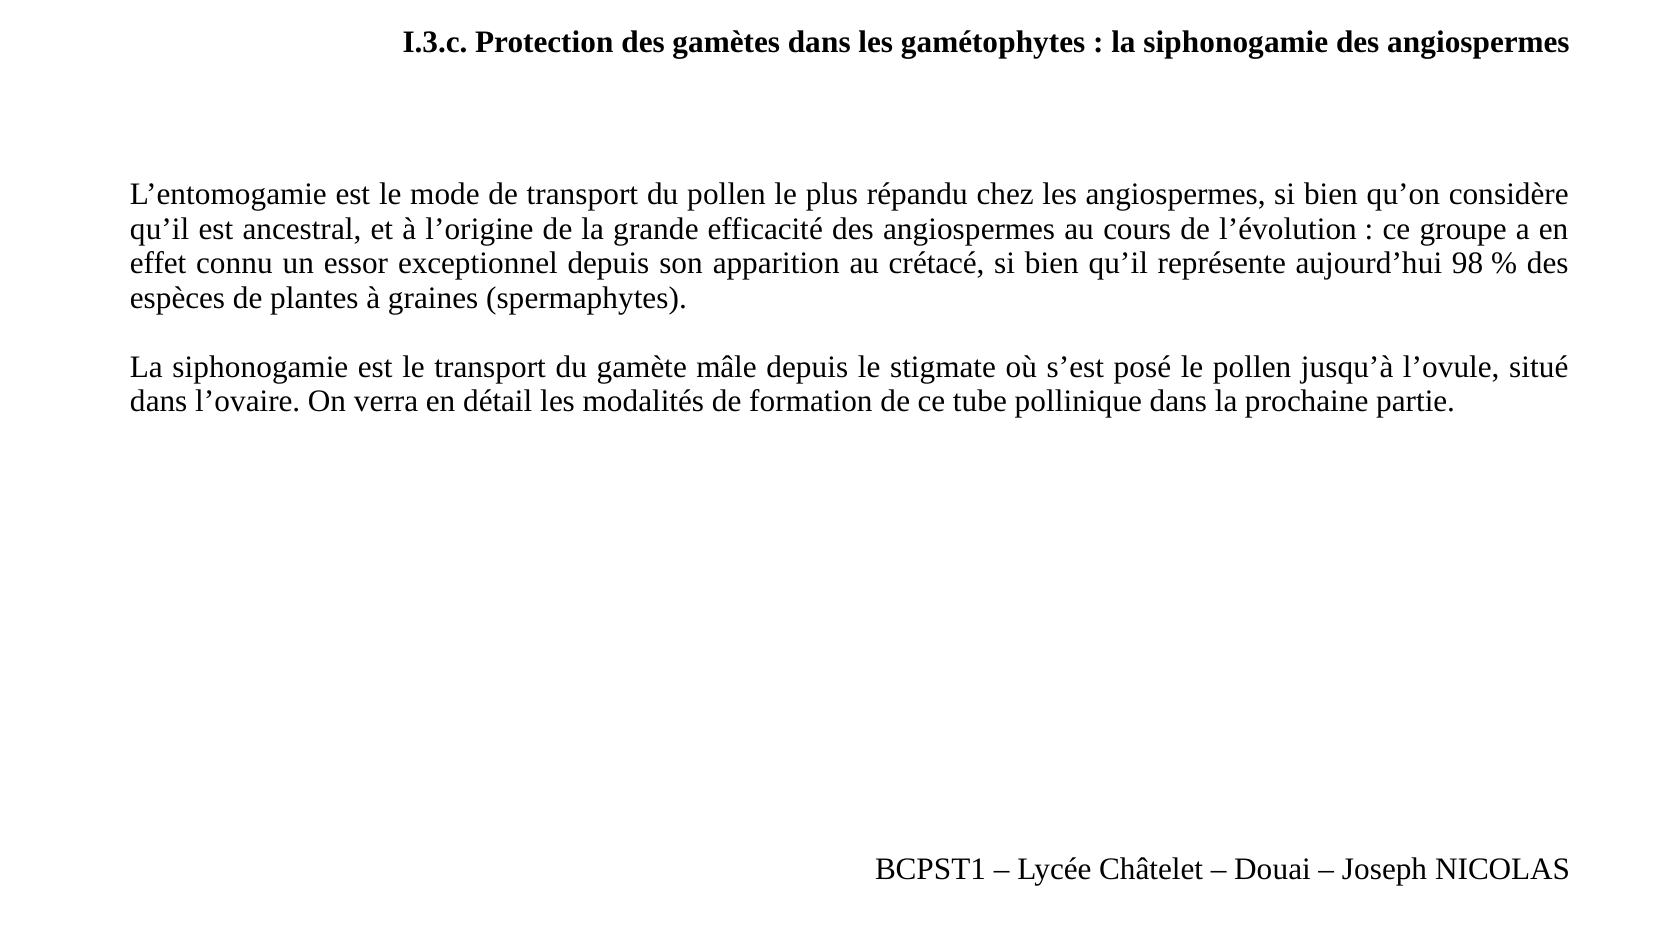

I.3.c. Protection des gamètes dans les gamétophytes : la siphonogamie des angiospermes
L’entomogamie est le mode de transport du pollen le plus répandu chez les angiospermes, si bien qu’on considère qu’il est ancestral, et à l’origine de la grande efficacité des angiospermes au cours de l’évolution : ce groupe a en effet connu un essor exceptionnel depuis son apparition au crétacé, si bien qu’il représente aujourd’hui 98 % des espèces de plantes à graines (spermaphytes).
La siphonogamie est le transport du gamète mâle depuis le stigmate où s’est posé le pollen jusqu’à l’ovule, situé dans l’ovaire. On verra en détail les modalités de formation de ce tube pollinique dans la prochaine partie.
BCPST1 – Lycée Châtelet – Douai – Joseph NICOLAS